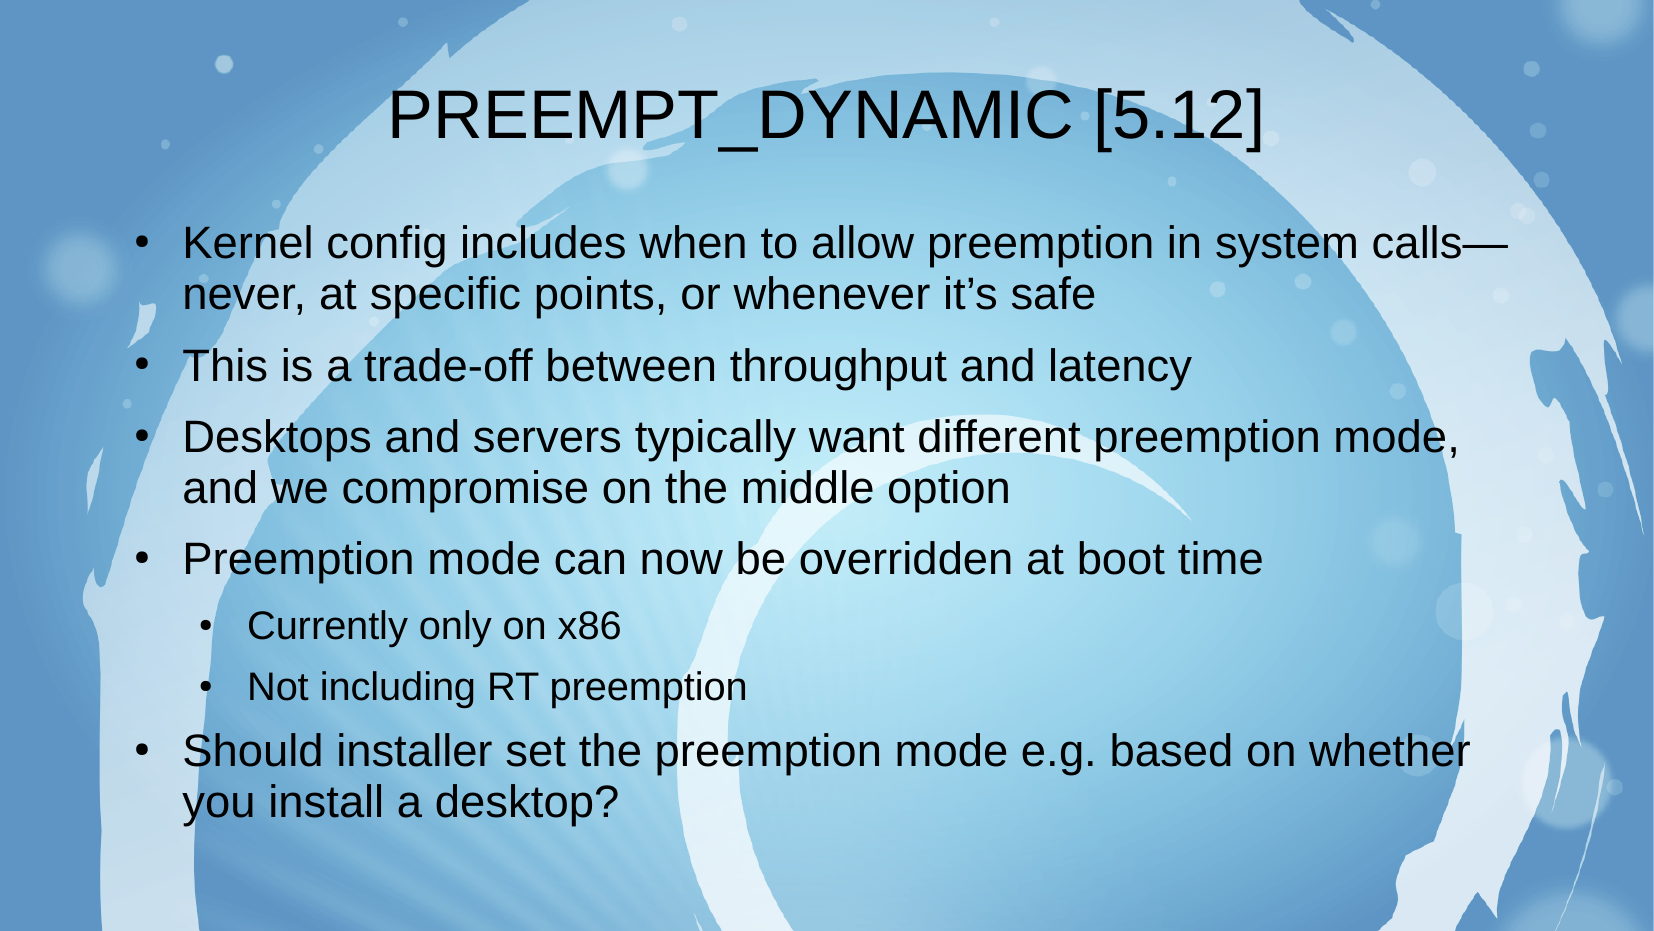

# PREEMPT_DYNAMIC [5.12]
Kernel config includes when to allow preemption in system calls—never, at specific points, or whenever it’s safe
This is a trade-off between throughput and latency
Desktops and servers typically want different preemption mode, and we compromise on the middle option
Preemption mode can now be overridden at boot time
Currently only on x86
Not including RT preemption
Should installer set the preemption mode e.g. based on whether you install a desktop?